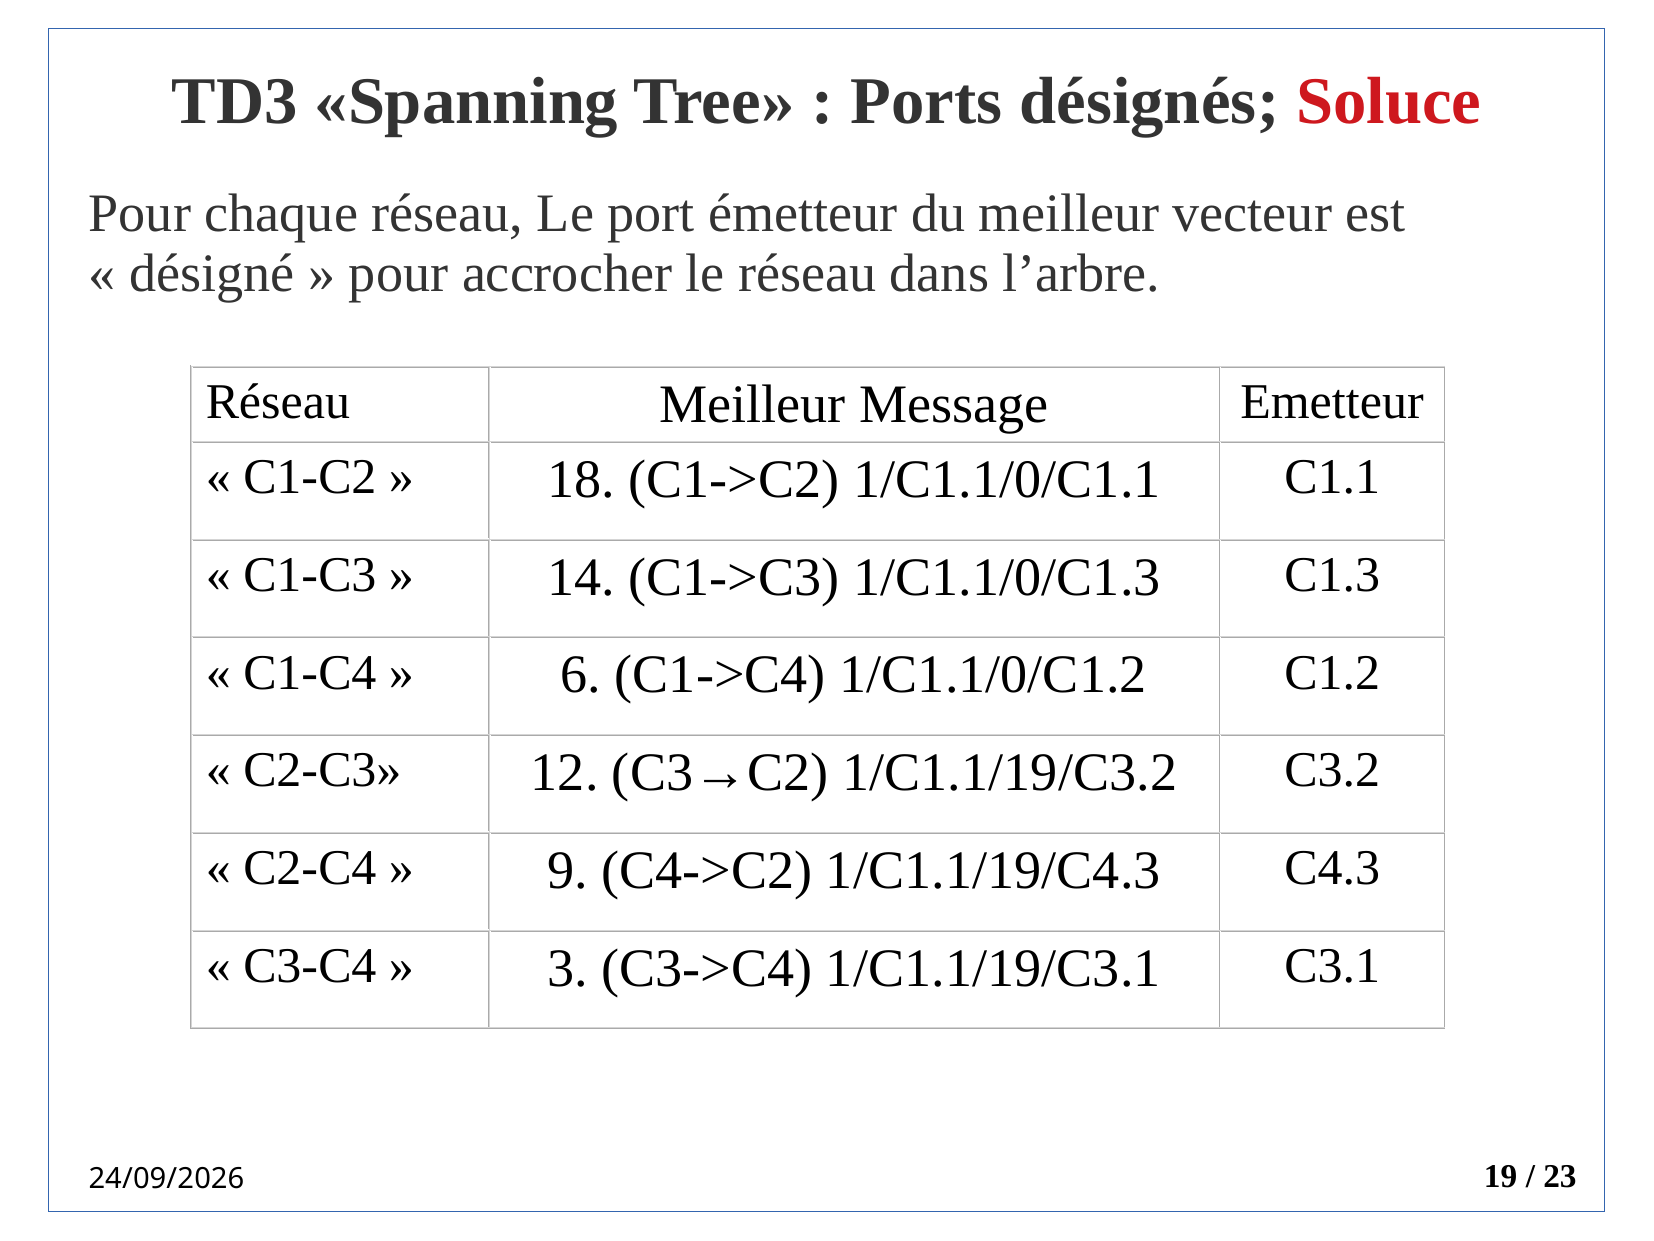

# TD3 «Spanning Tree» : Ports désignés; Soluce
Pour chaque réseau, Le port émetteur du meilleur vecteur est « désigné » pour accrocher le réseau dans l’arbre.
| Réseau | Meilleur Message | Emetteur |
| --- | --- | --- |
| « C1-C2 » | 18. (C1->C2) 1/C1.1/0/C1.1 | C1.1 |
| « C1-C3 » | 14. (C1->C3) 1/C1.1/0/C1.3 | C1.3 |
| « C1-C4 » | 6. (C1->C4) 1/C1.1/0/C1.2 | C1.2 |
| « C2-C3» | 12. (C3→C2) 1/C1.1/19/C3.2 | C3.2 |
| « C2-C4 » | 9. (C4->C2) 1/C1.1/19/C4.3 | C4.3 |
| « C3-C4 » | 3. (C3->C4) 1/C1.1/19/C3.1 | C3.1 |
19